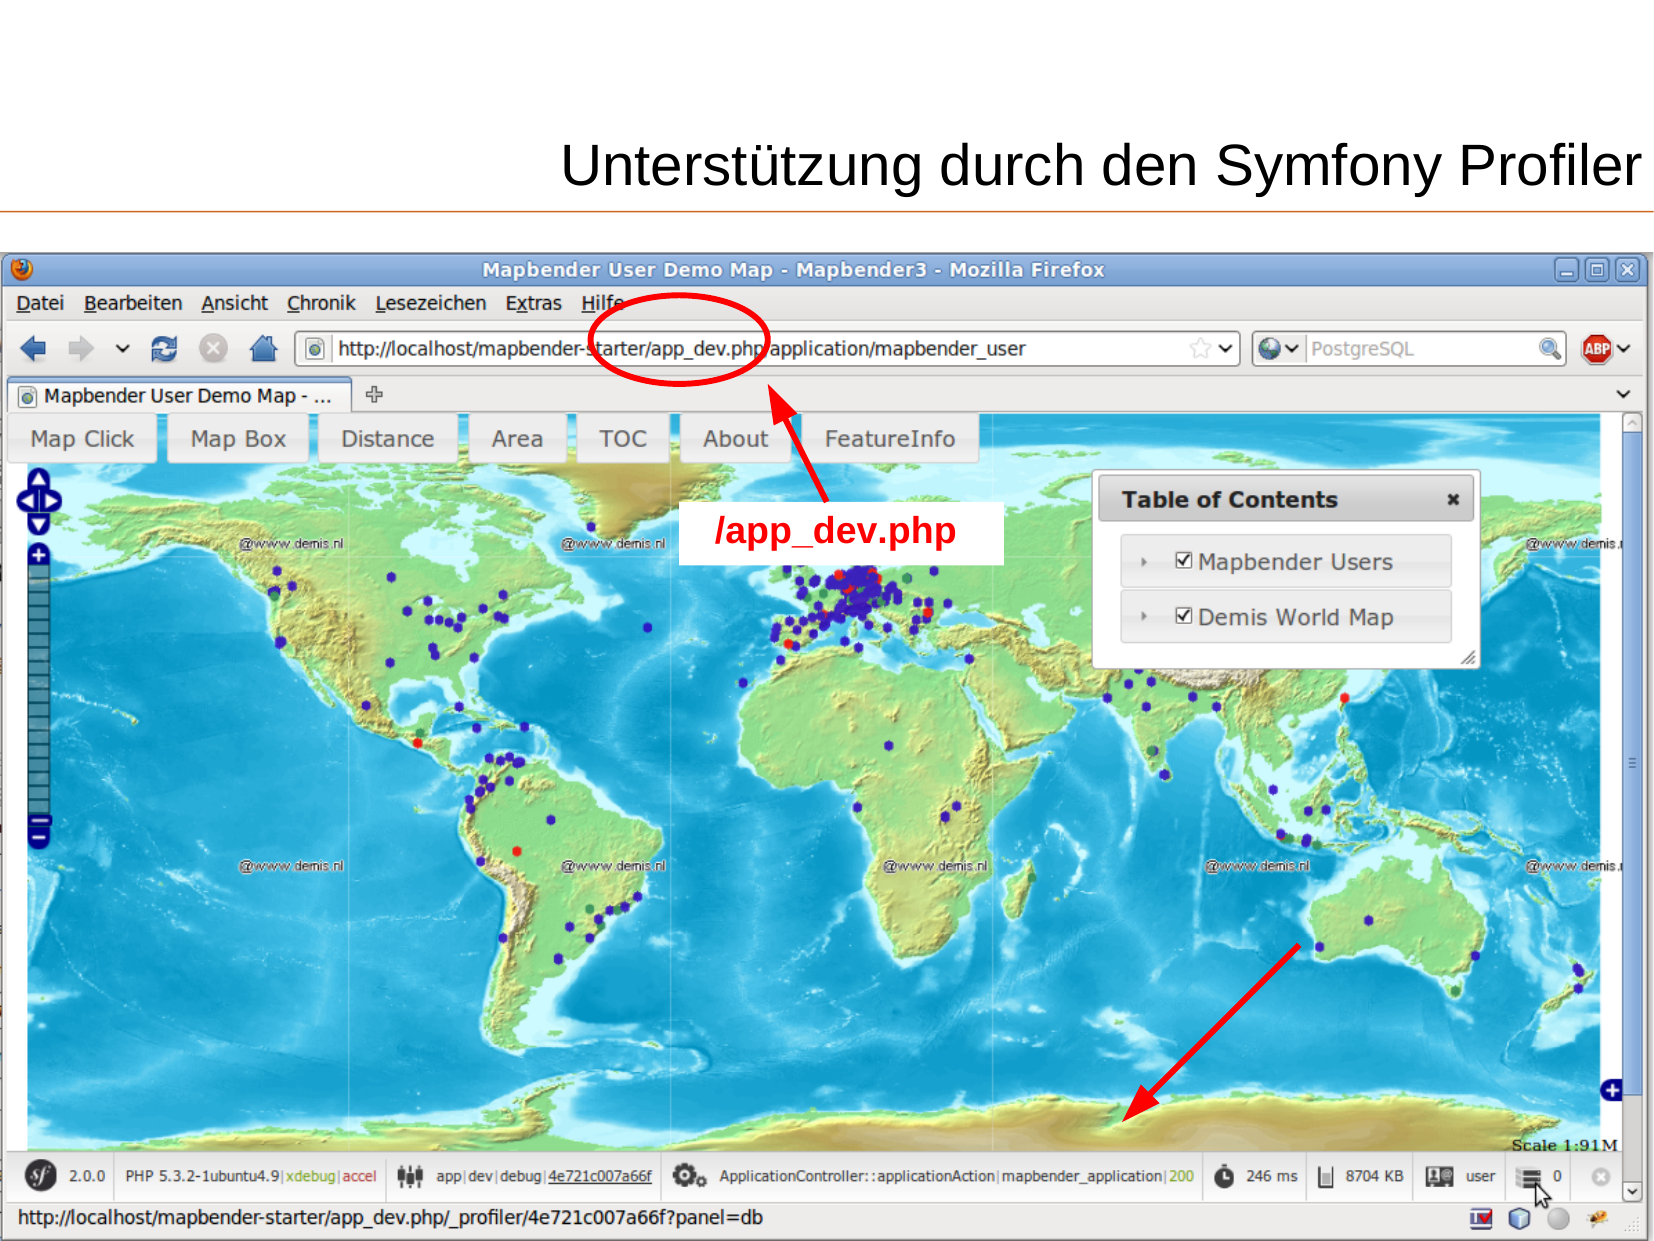

# Unterstützung durch den Symfony Profiler
 /app_dev.php
Mapbender - Einführung zum Mapbender Projekt (Astrid Ede)
19